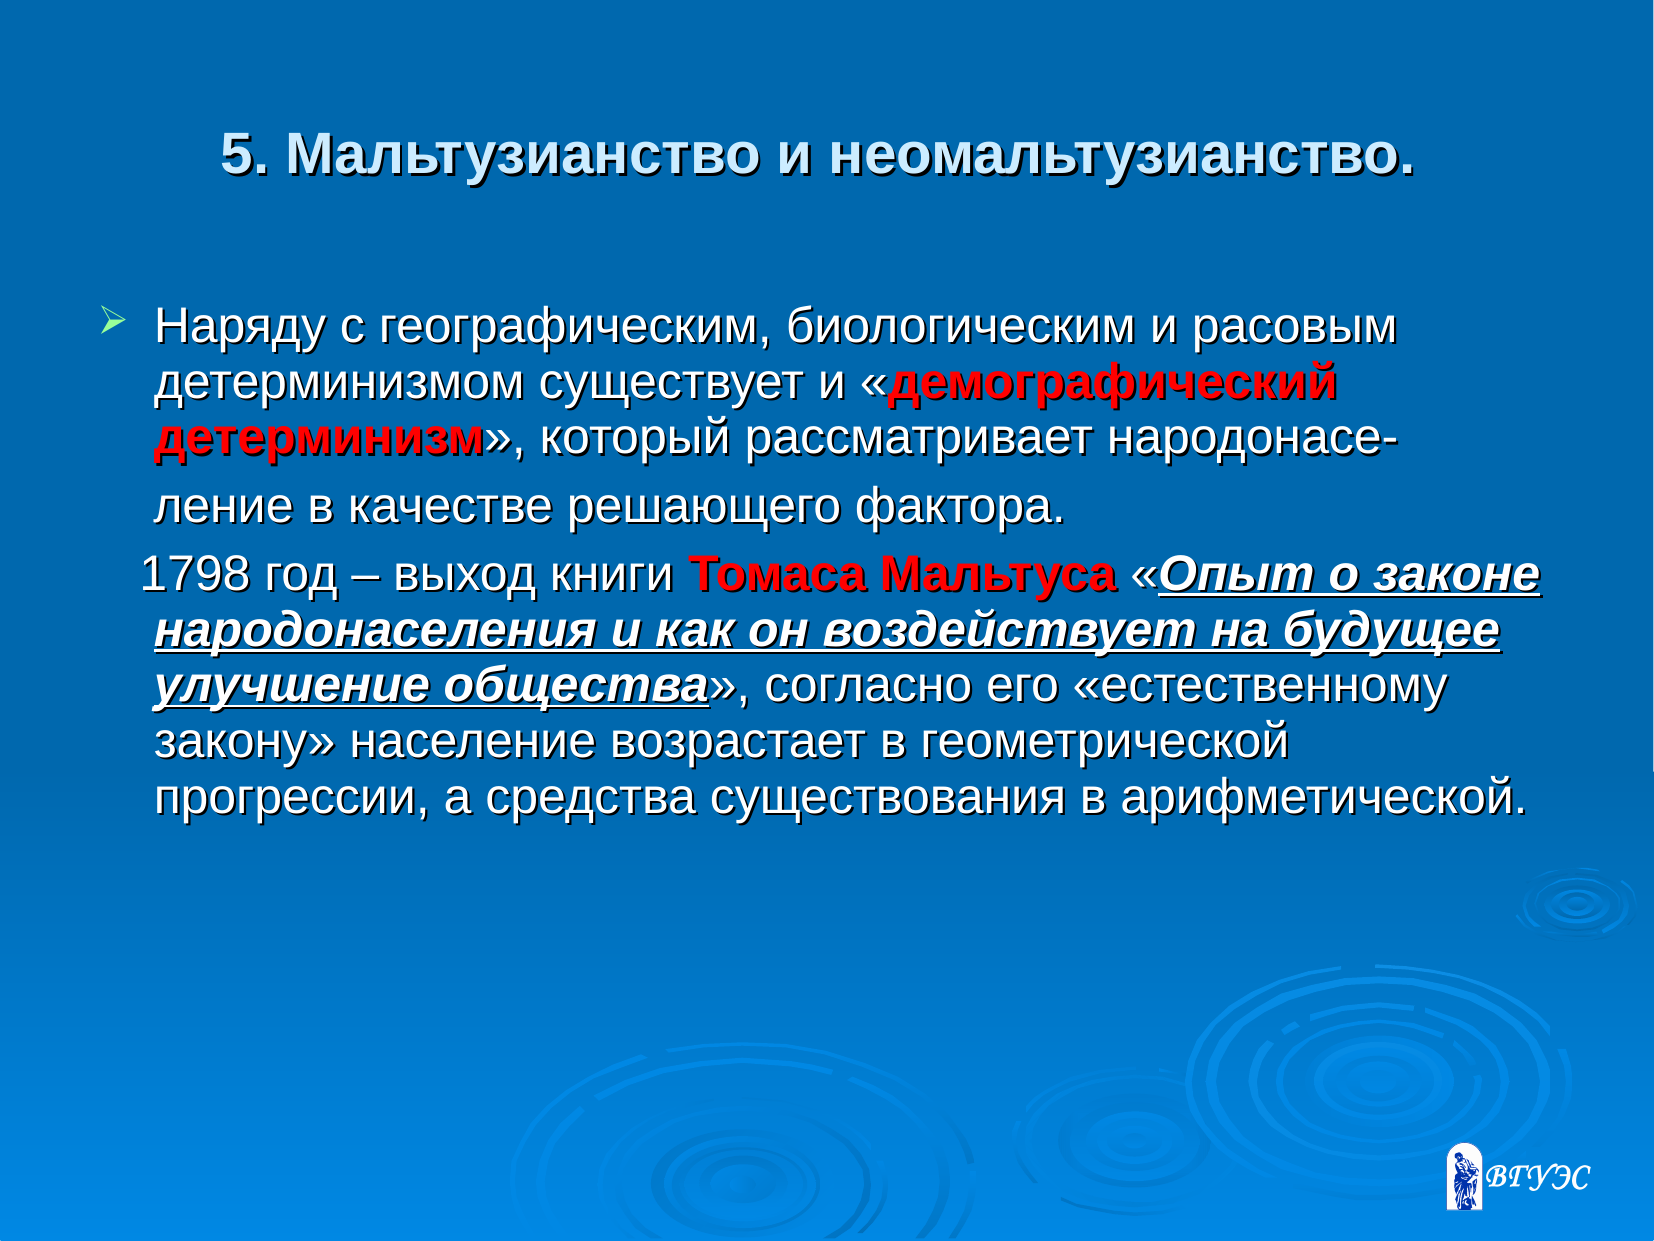

# 5. Мальтузианство и неомальтузианство.
Наряду с географическим, биологическим и расовым детерминизмом существует и «демографический детерминизм», который рассматривает народонасе-
 ление в качестве решающего фактора.
 1798 год – выход книги Томаса Мальтуса «Опыт о законе народонаселения и как он воздействует на будущее улучшение общества», согласно его «естественному закону» население возрастает в геометрической прогрессии, а средства существования в арифметической.